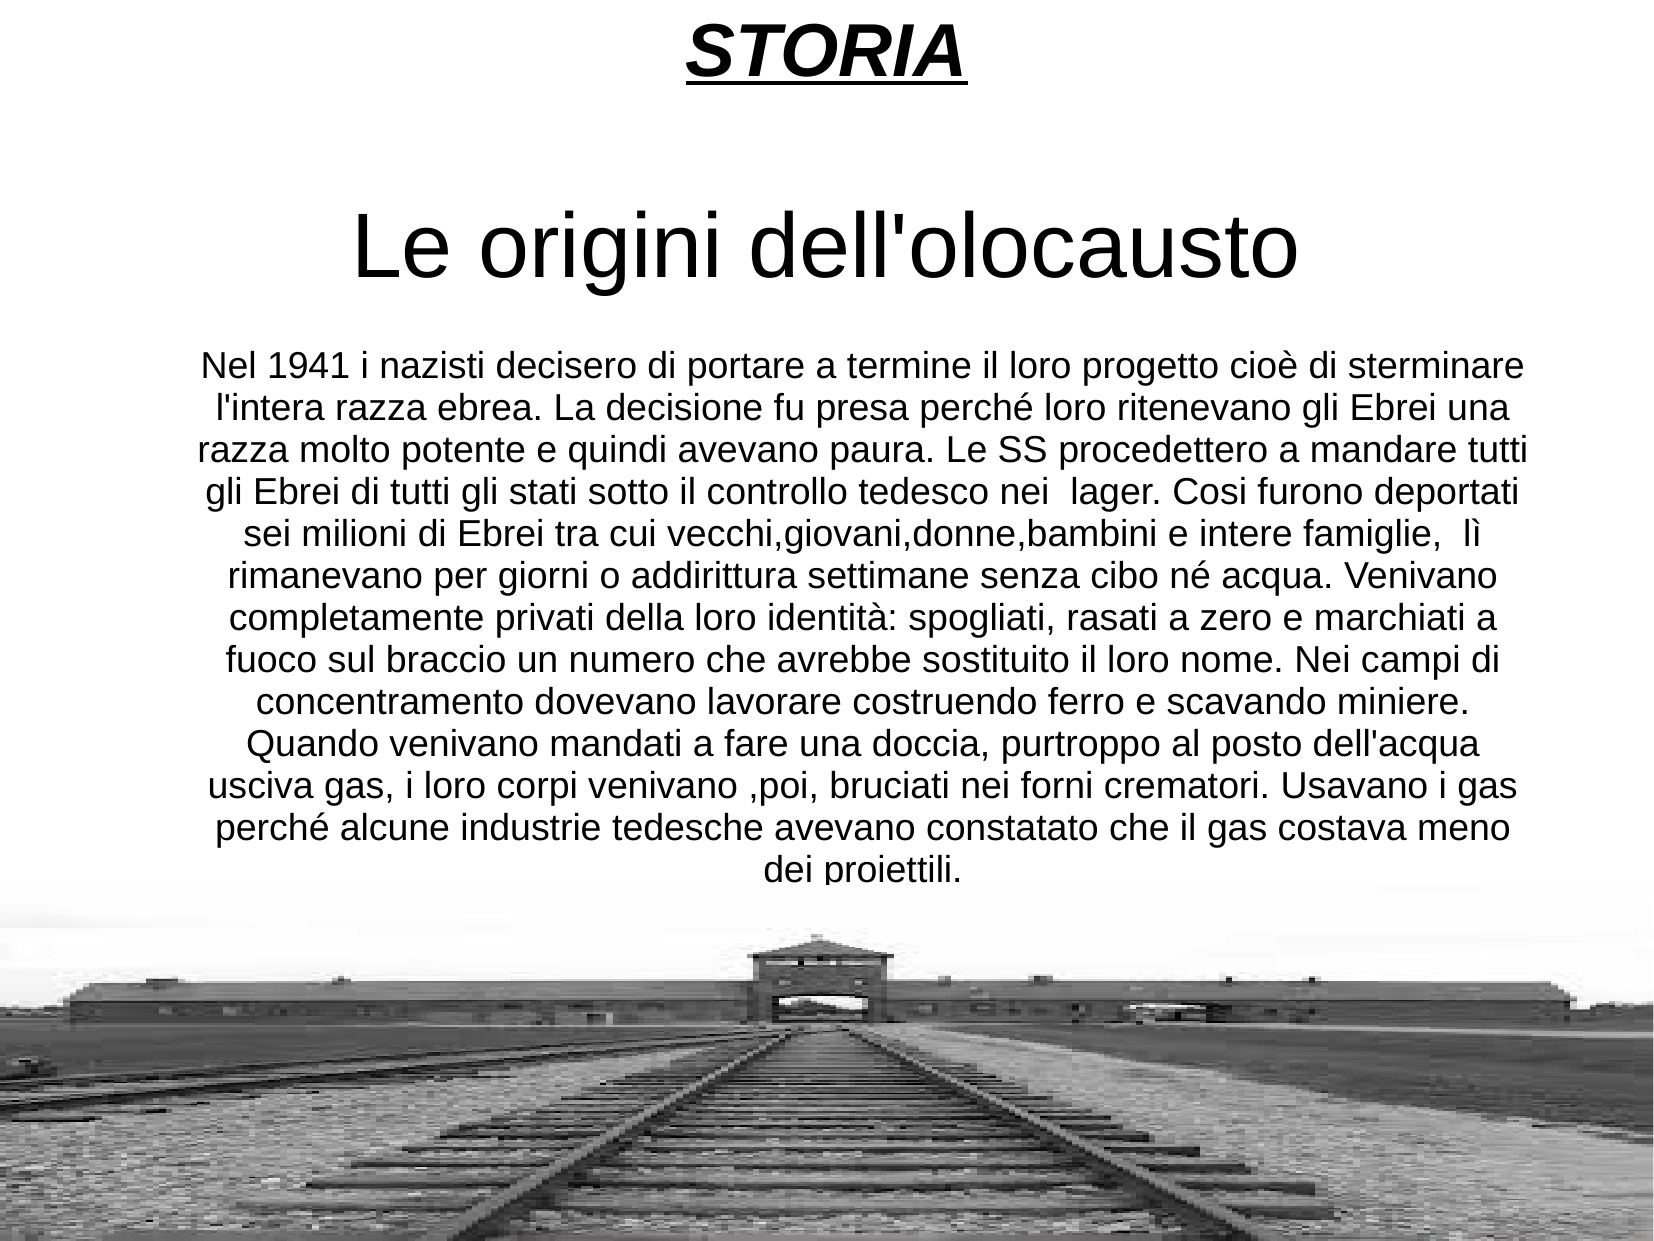

# STORIA Le origini dell'olocausto
Nel 1941 i nazisti decisero di portare a termine il loro progetto cioè di sterminare l'intera razza ebrea. La decisione fu presa perché loro ritenevano gli Ebrei una razza molto potente e quindi avevano paura. Le SS procedettero a mandare tutti gli Ebrei di tutti gli stati sotto il controllo tedesco nei lager. Cosi furono deportati sei milioni di Ebrei tra cui vecchi,giovani,donne,bambini e intere famiglie, lì rimanevano per giorni o addirittura settimane senza cibo né acqua. Venivano completamente privati della loro identità: spogliati, rasati a zero e marchiati a fuoco sul braccio un numero che avrebbe sostituito il loro nome. Nei campi di concentramento dovevano lavorare costruendo ferro e scavando miniere. Quando venivano mandati a fare una doccia, purtroppo al posto dell'acqua usciva gas, i loro corpi venivano ,poi, bruciati nei forni crematori. Usavano i gas perché alcune industrie tedesche avevano constatato che il gas costava meno dei proiettili.